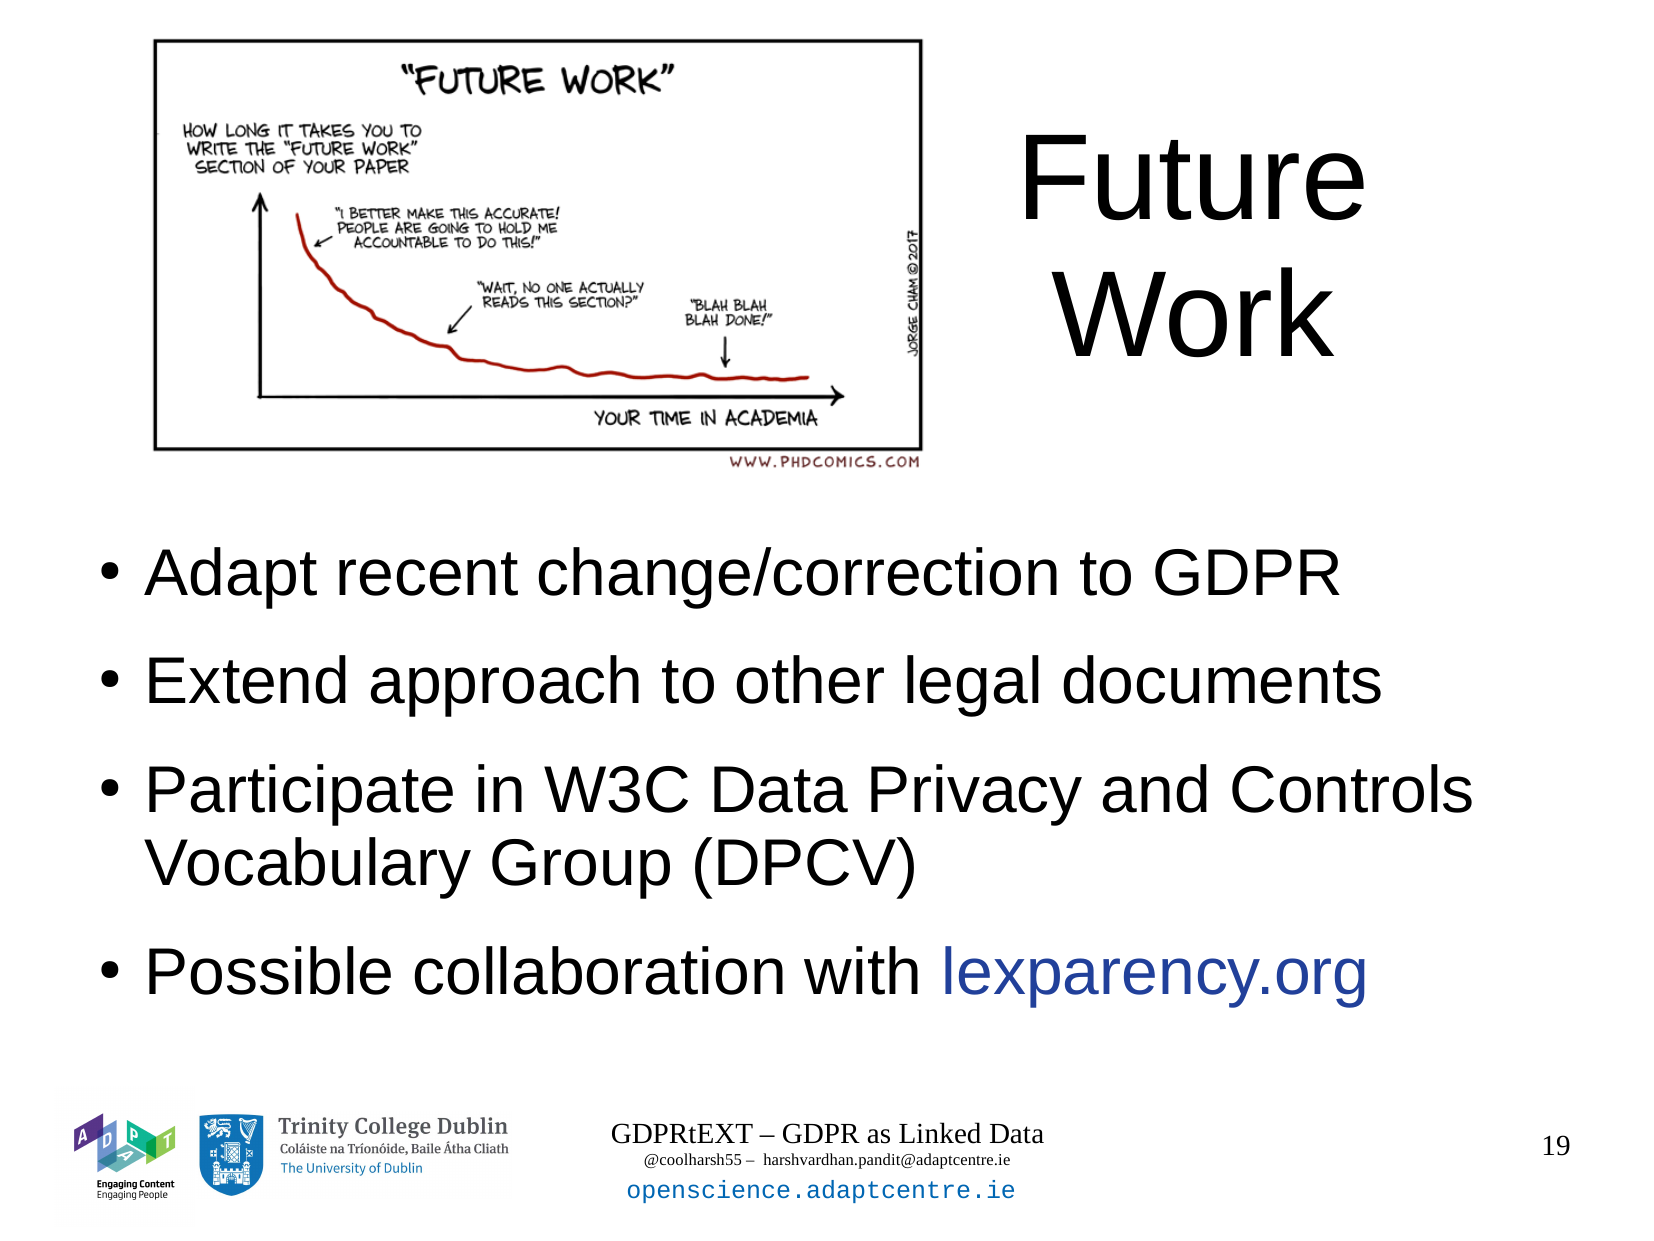

# Future Work
Adapt recent change/correction to GDPR
Extend approach to other legal documents
Participate in W3C Data Privacy and Controls Vocabulary Group (DPCV)
Possible collaboration with lexparency.org
19